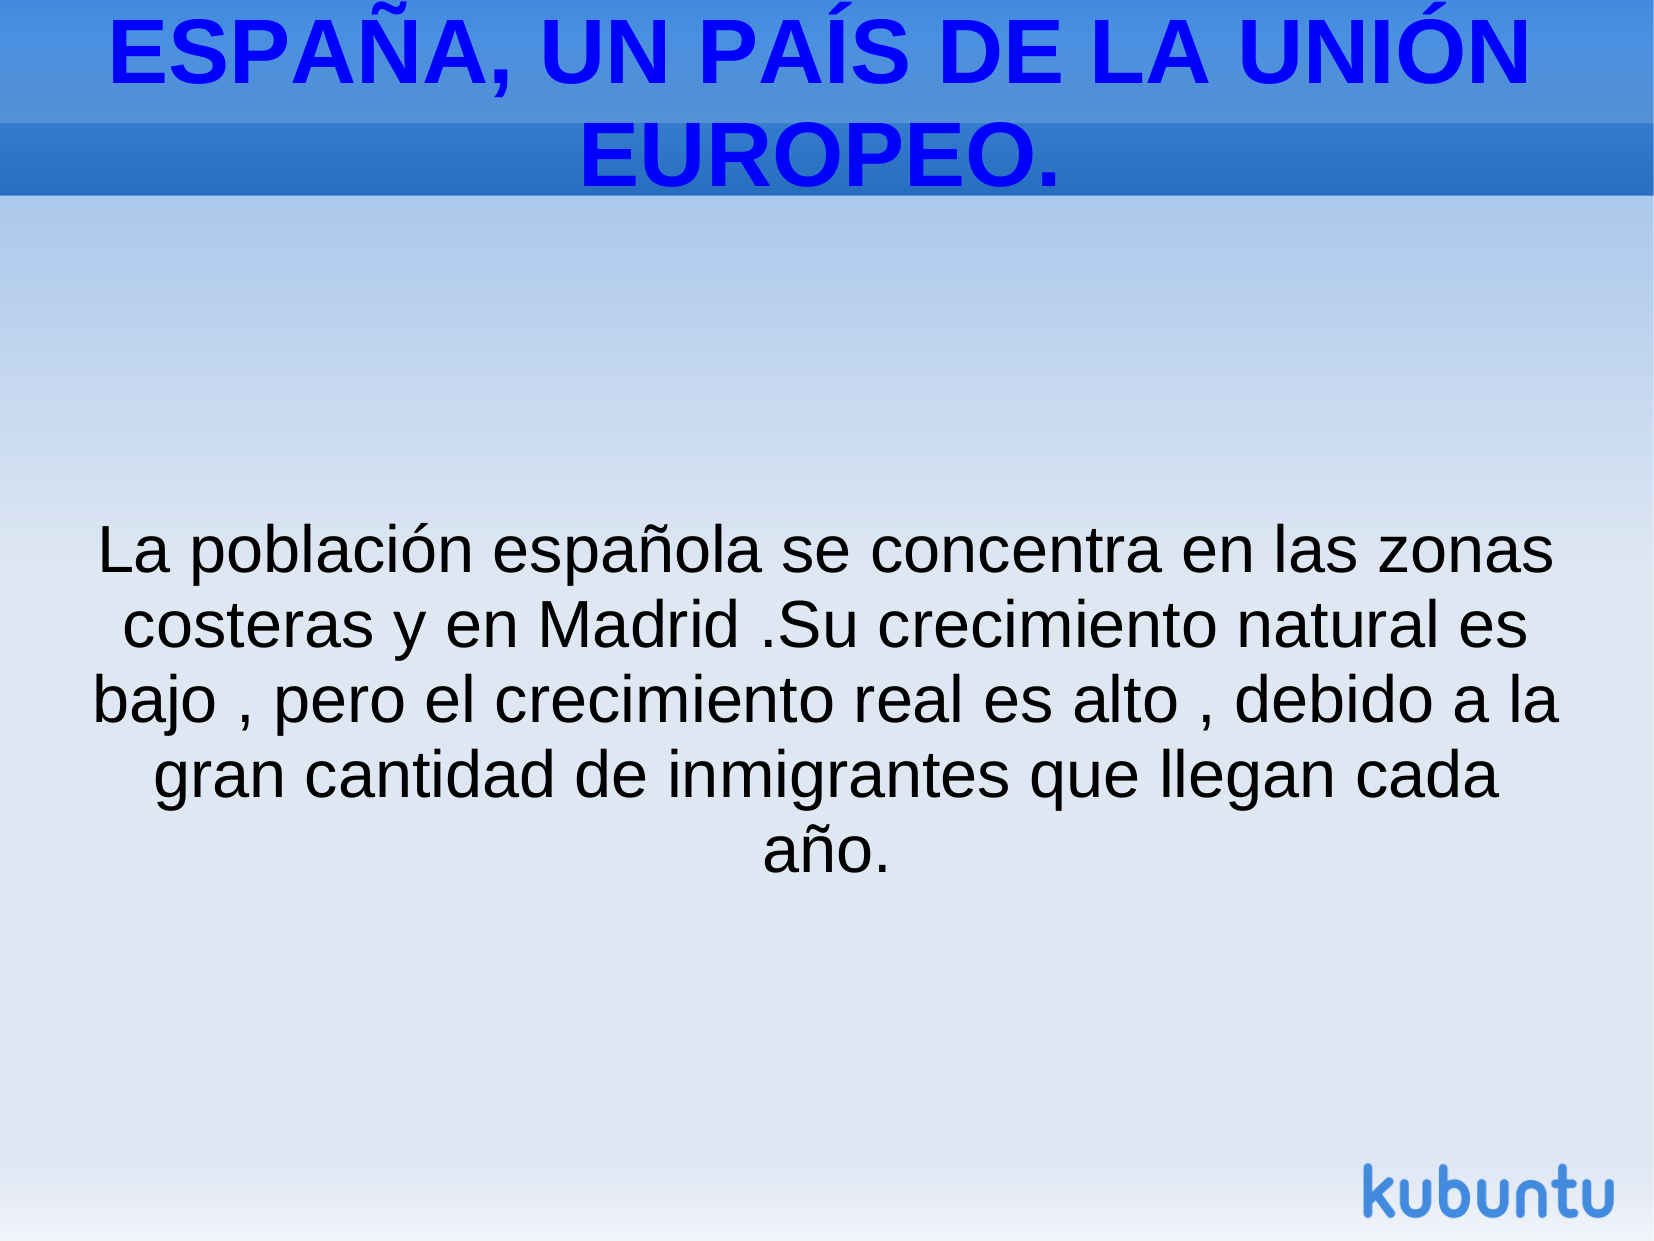

# ESPAÑA, UN PAÍS DE LA UNIÓN EUROPEO.
La población española se concentra en las zonas costeras y en Madrid .Su crecimiento natural es bajo , pero el crecimiento real es alto , debido a la gran cantidad de inmigrantes que llegan cada año.